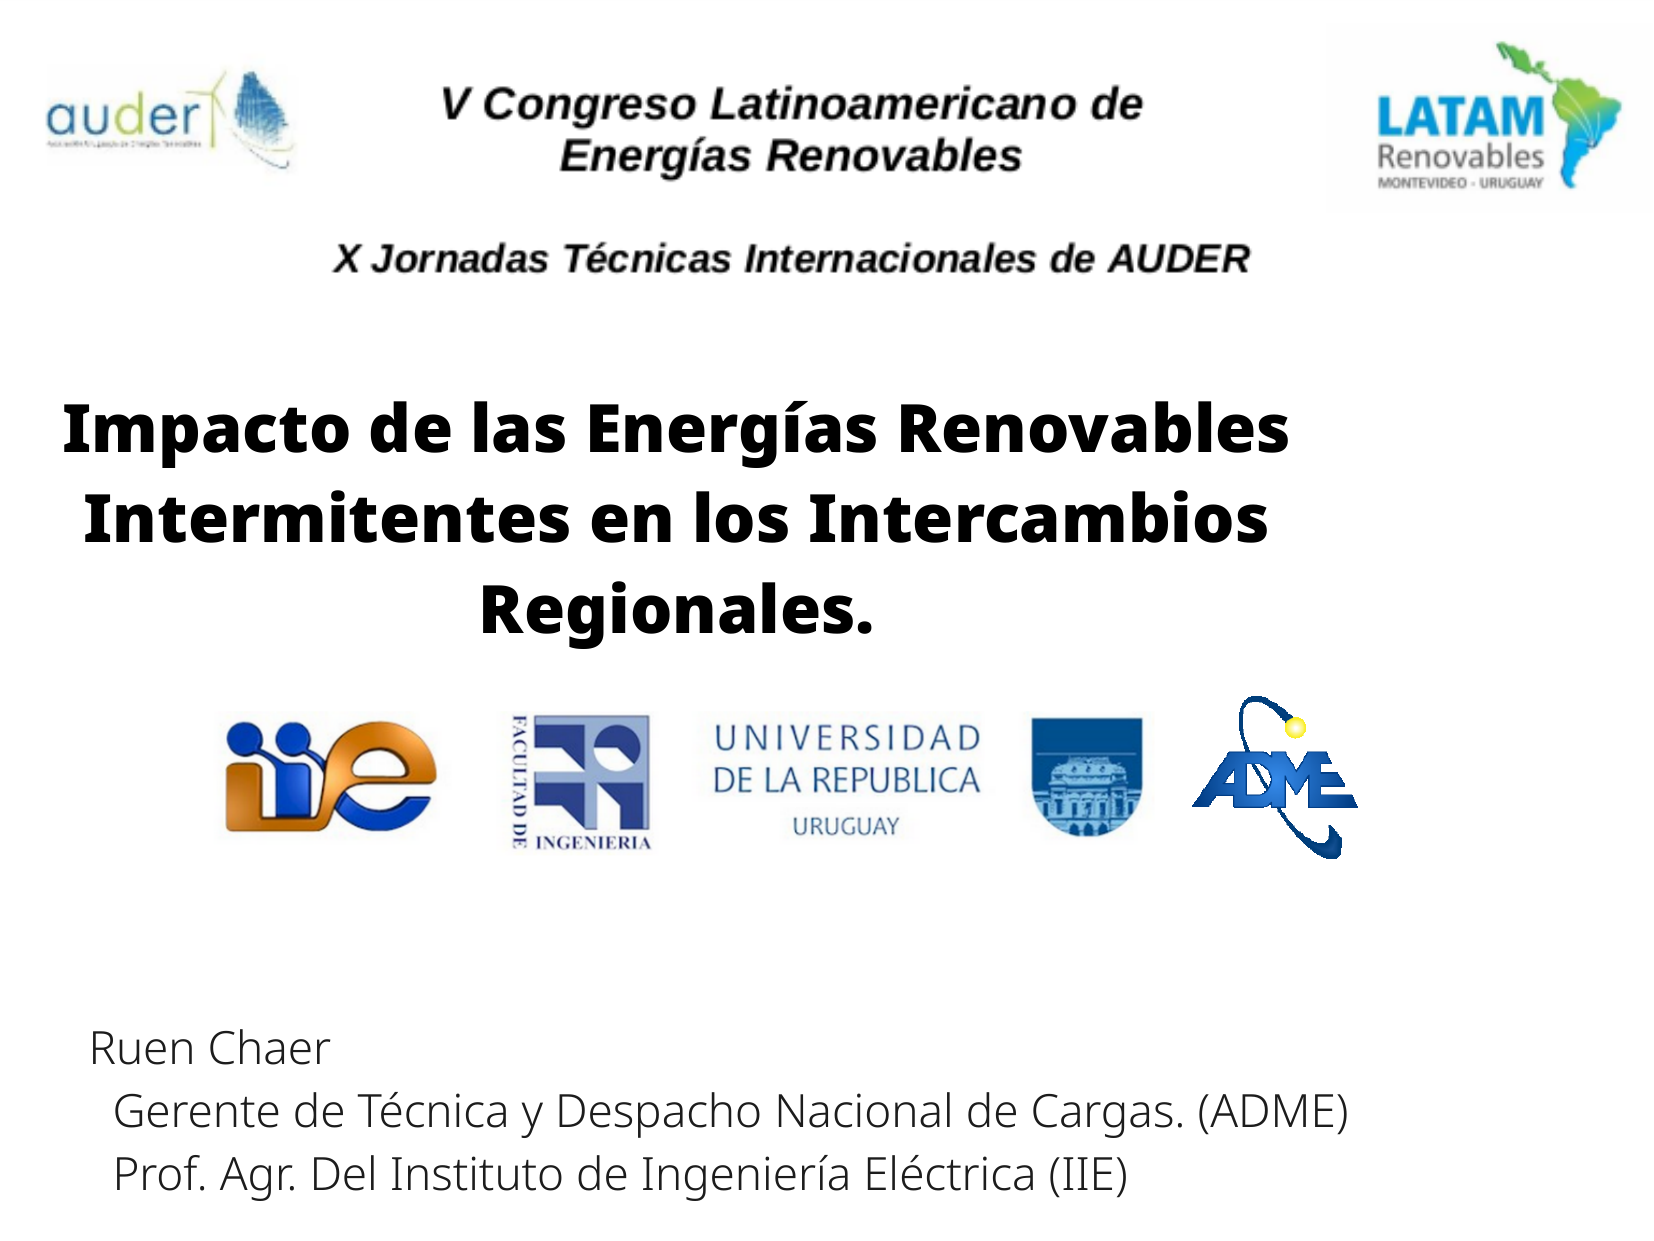

# Impacto de las Energías Renovables Intermitentes en los Intercambios Regionales.
Ruen Chaer
 Gerente de Técnica y Despacho Nacional de Cargas. (ADME)
 Prof. Agr. Del Instituto de Ingeniería Eléctrica (IIE)